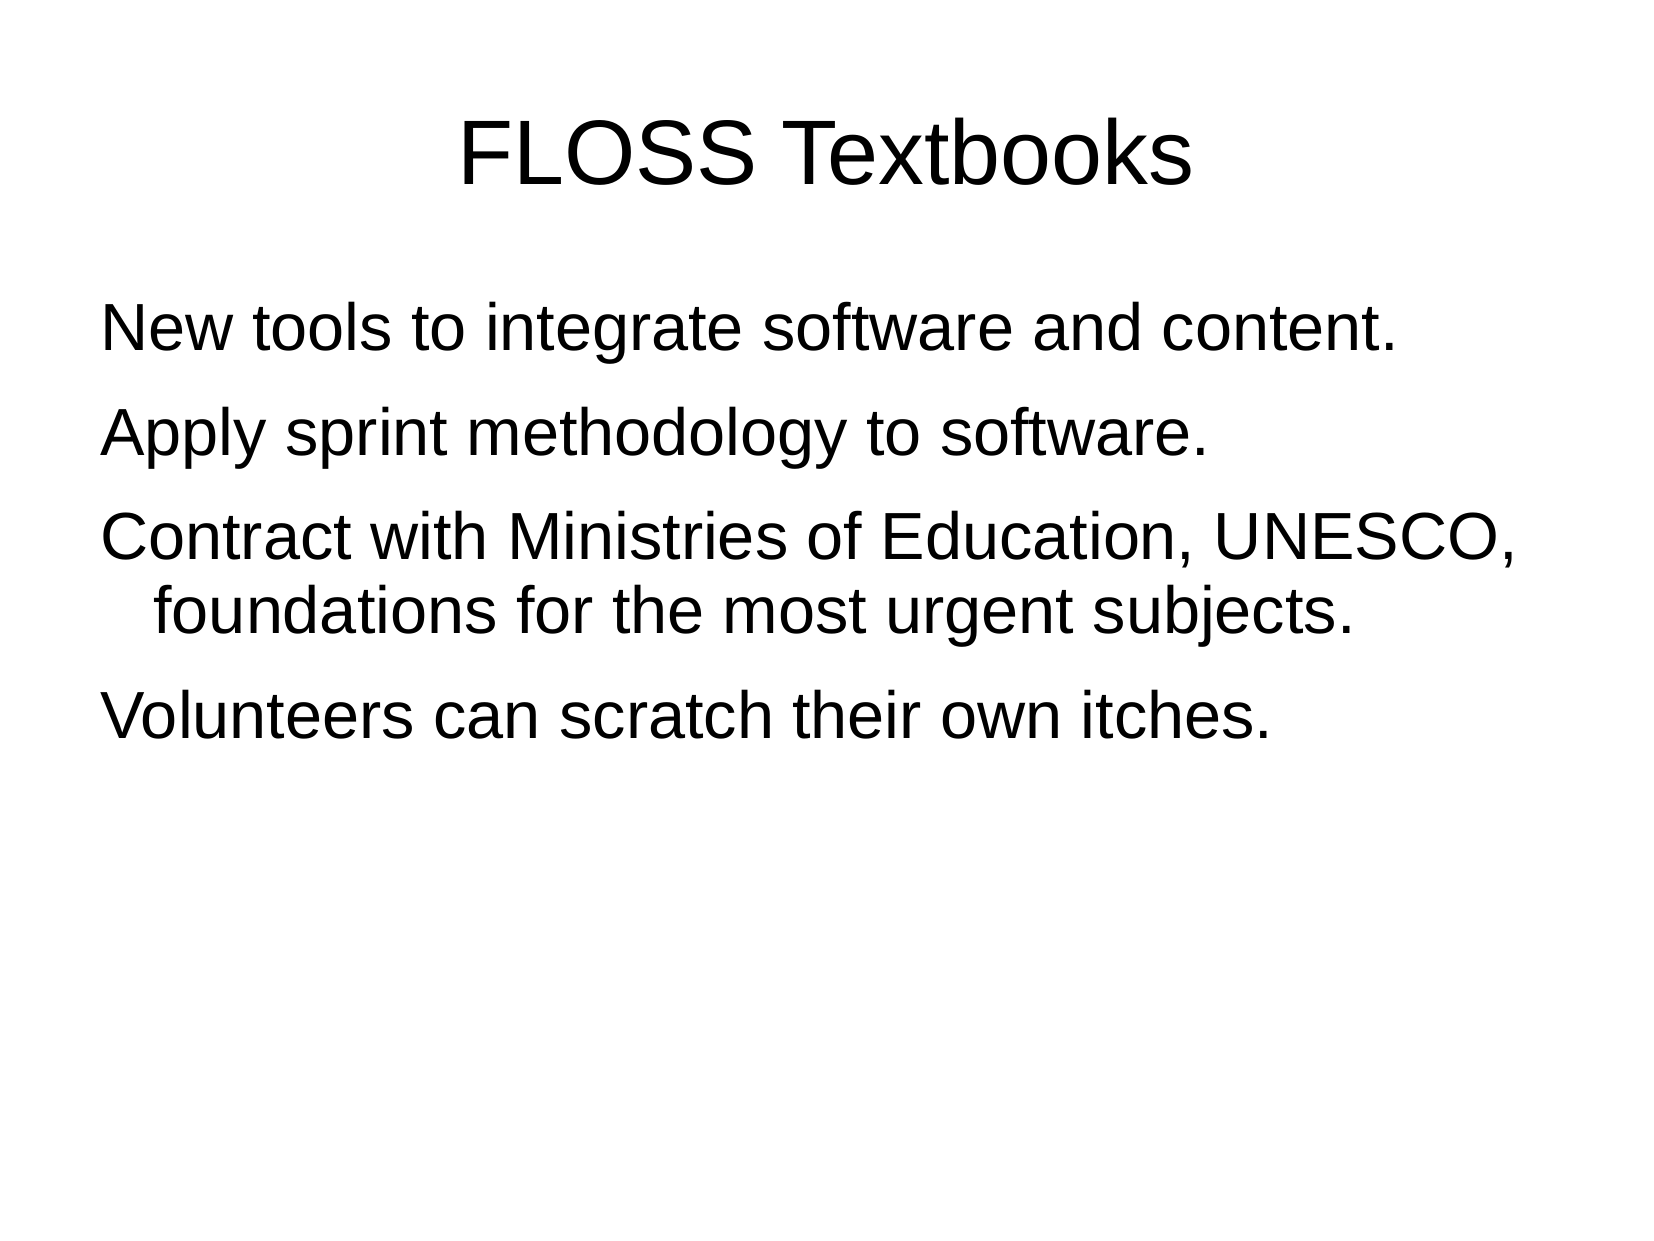

# FLOSS Textbooks
New tools to integrate software and content.
Apply sprint methodology to software.
Contract with Ministries of Education, UNESCO, foundations for the most urgent subjects.
Volunteers can scratch their own itches.